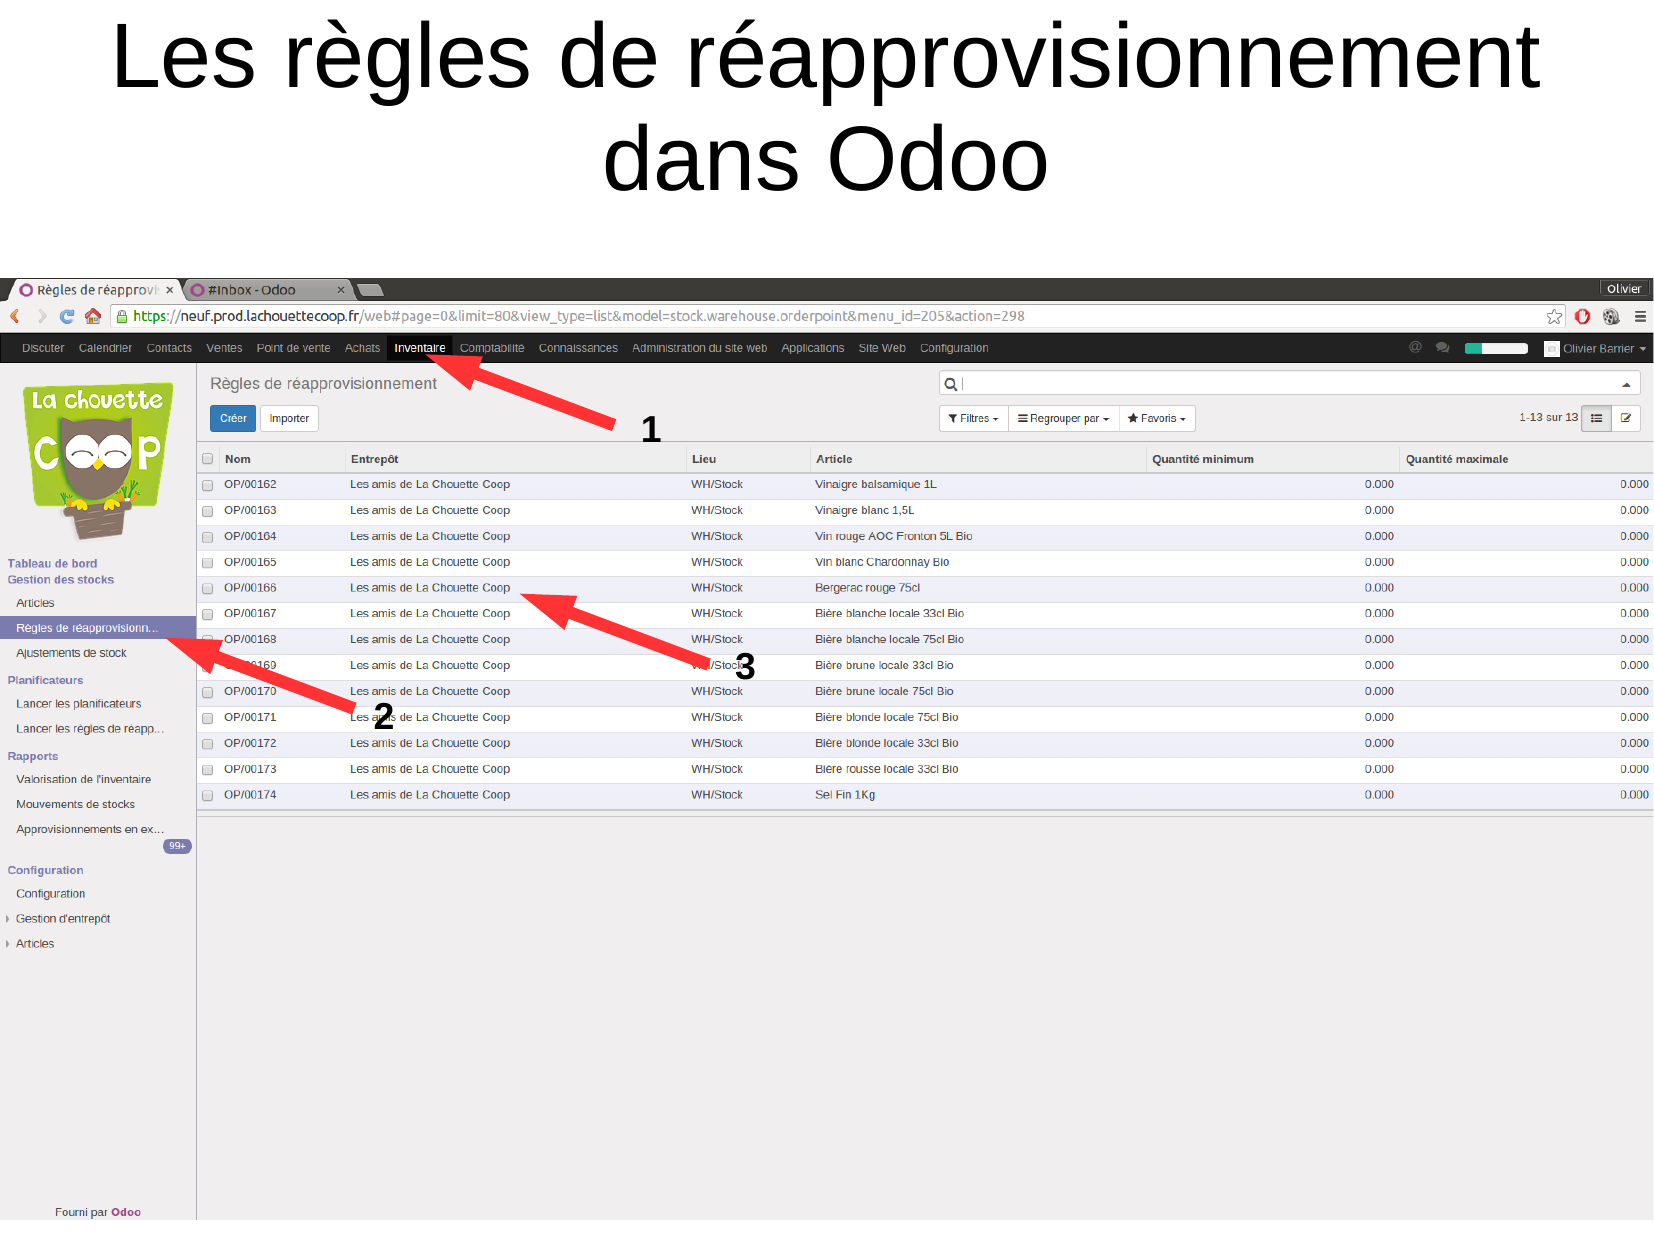

# Les règles de réapprovisionnement dans Odoo
1
3
2